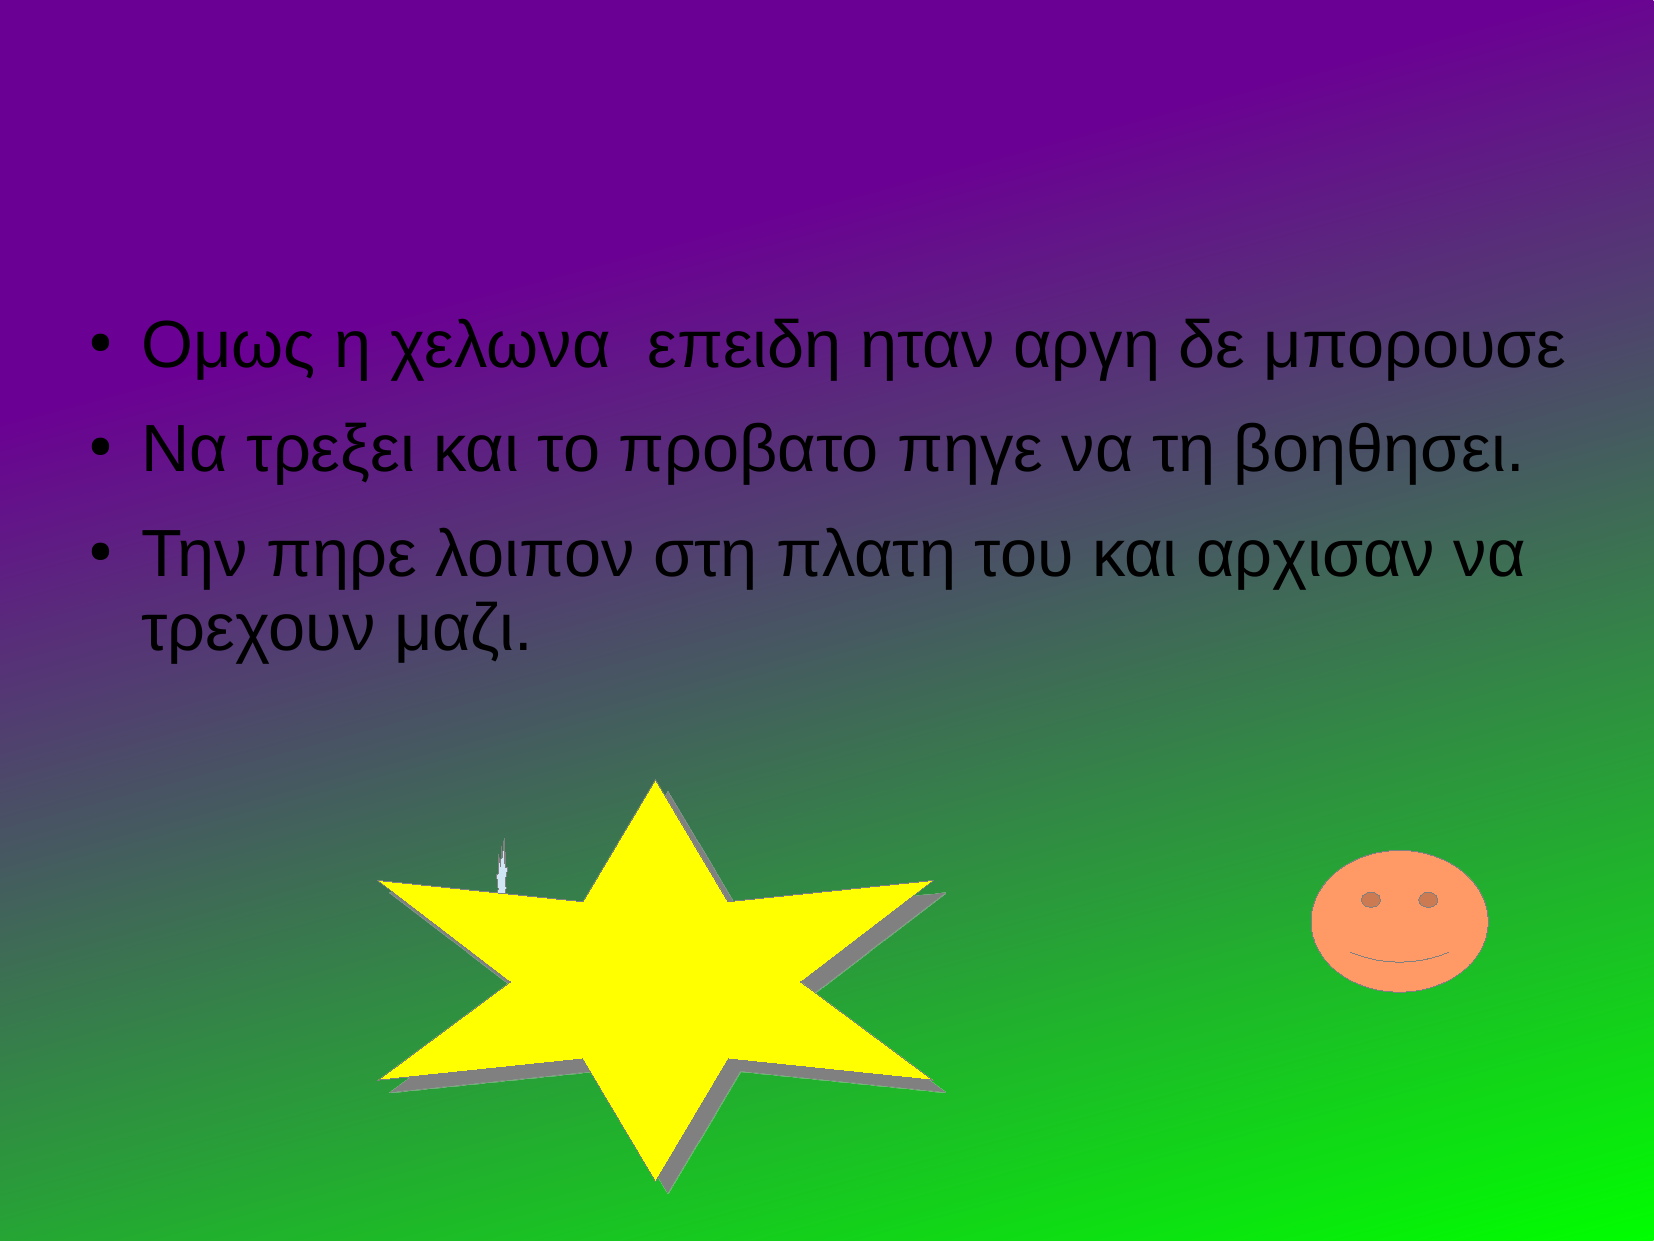

#
Ομως η χελωνα επειδη ηταν αργη δε μπορουσε
Να τρεξει και το προβατο πηγε να τη βοηθησει.
Την πηρε λοιπον στη πλατη του και αρχισαν να τρεχουν μαζι.